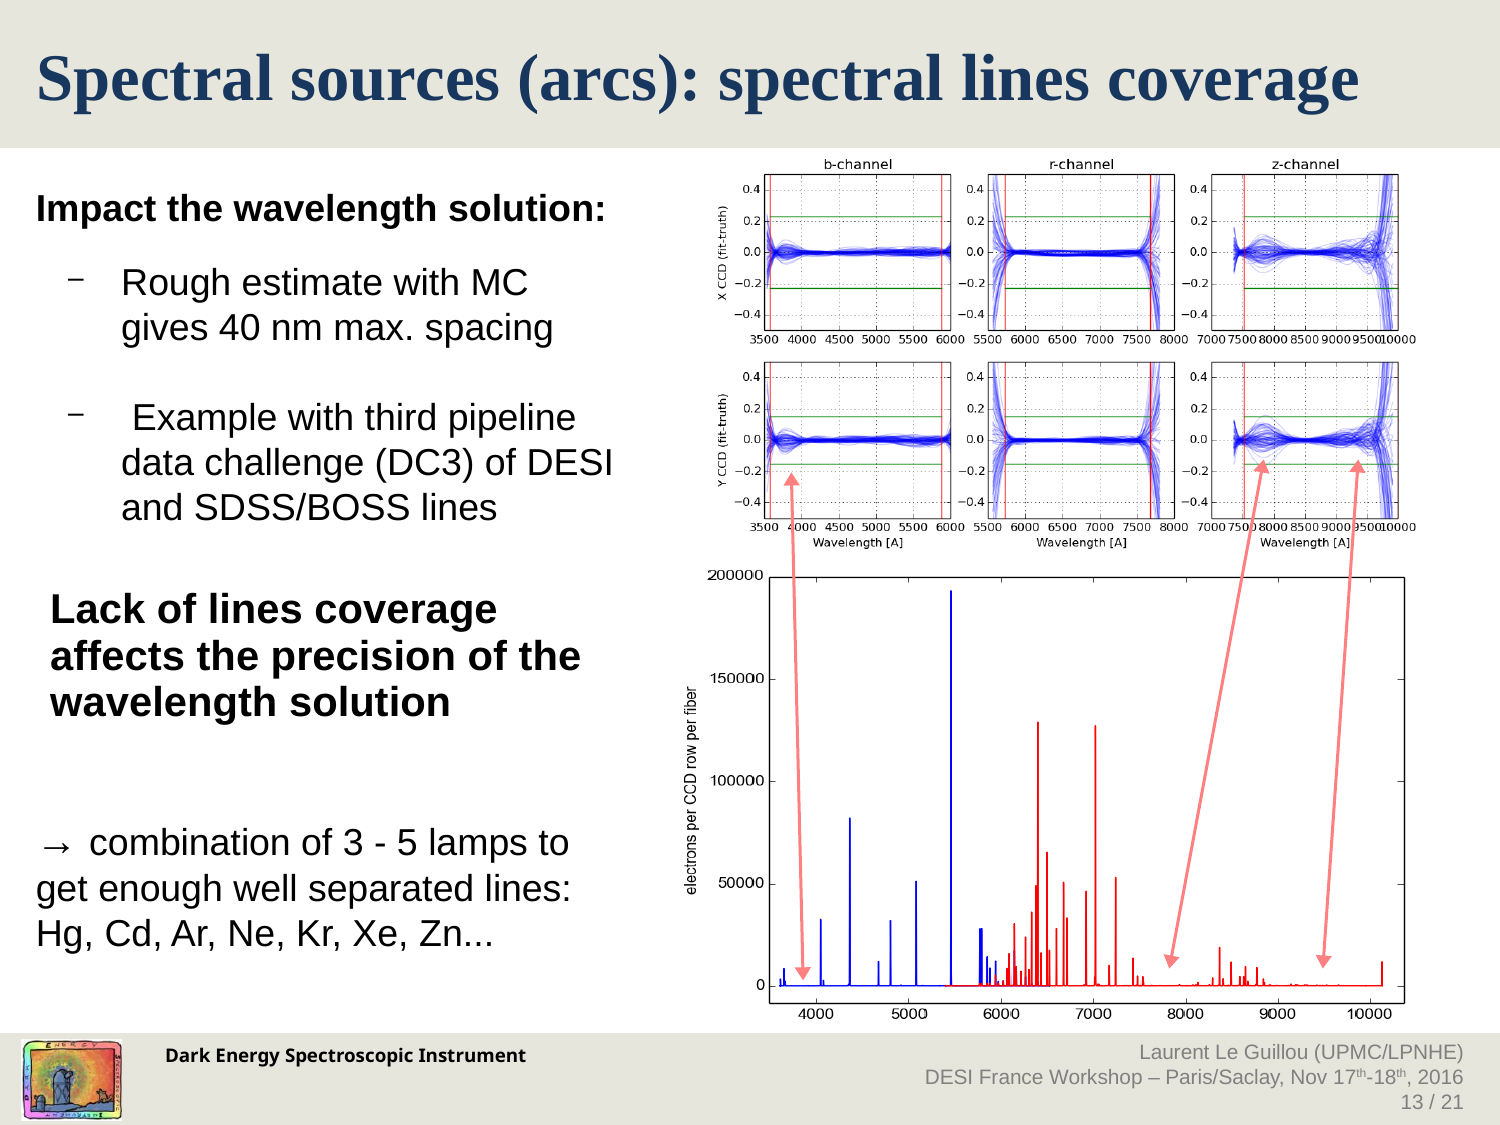

# Spectral sources (arcs): spectral lines coverage
Impact the wavelength solution:
Rough estimate with MC gives 40 nm max. spacing
 Example with third pipeline data challenge (DC3) of DESI and SDSS/BOSS lines
→ combination of 3 - 5 lamps to get enough well separated lines:
Hg, Cd, Ar, Ne, Kr, Xe, Zn...
Lack of lines coverage affects the precision of the wavelength solution